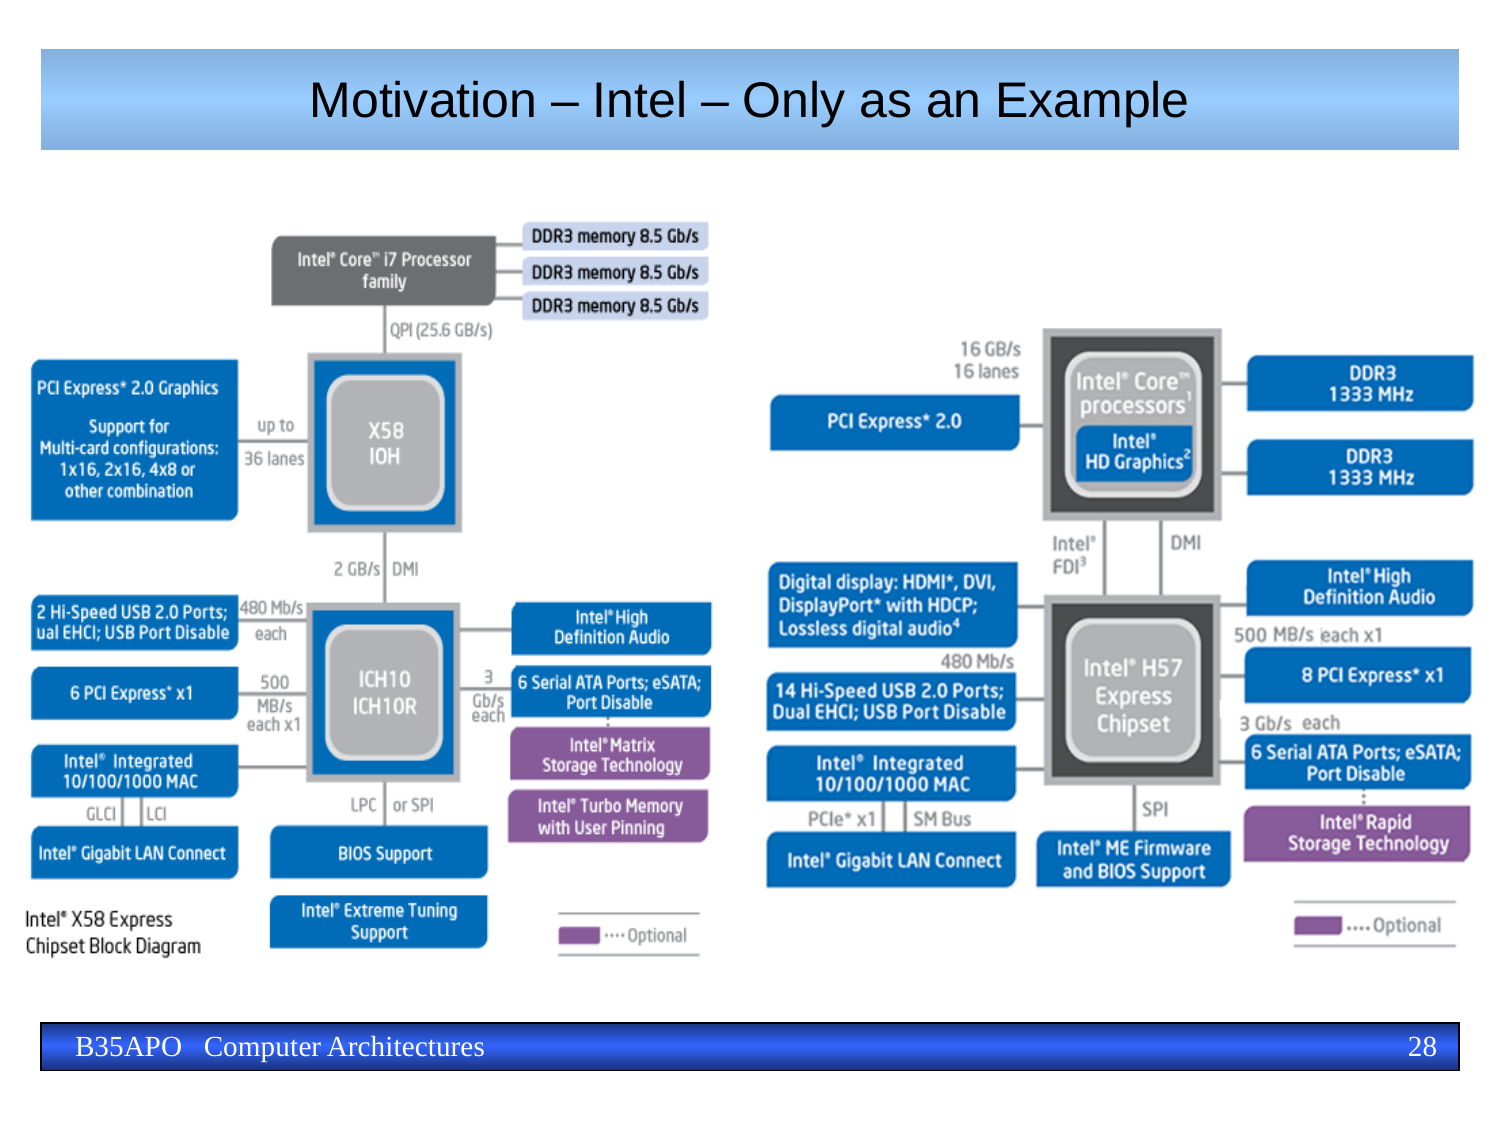

# Motivation – Intel – Only as an Example
B35APO Computer Architectures
28